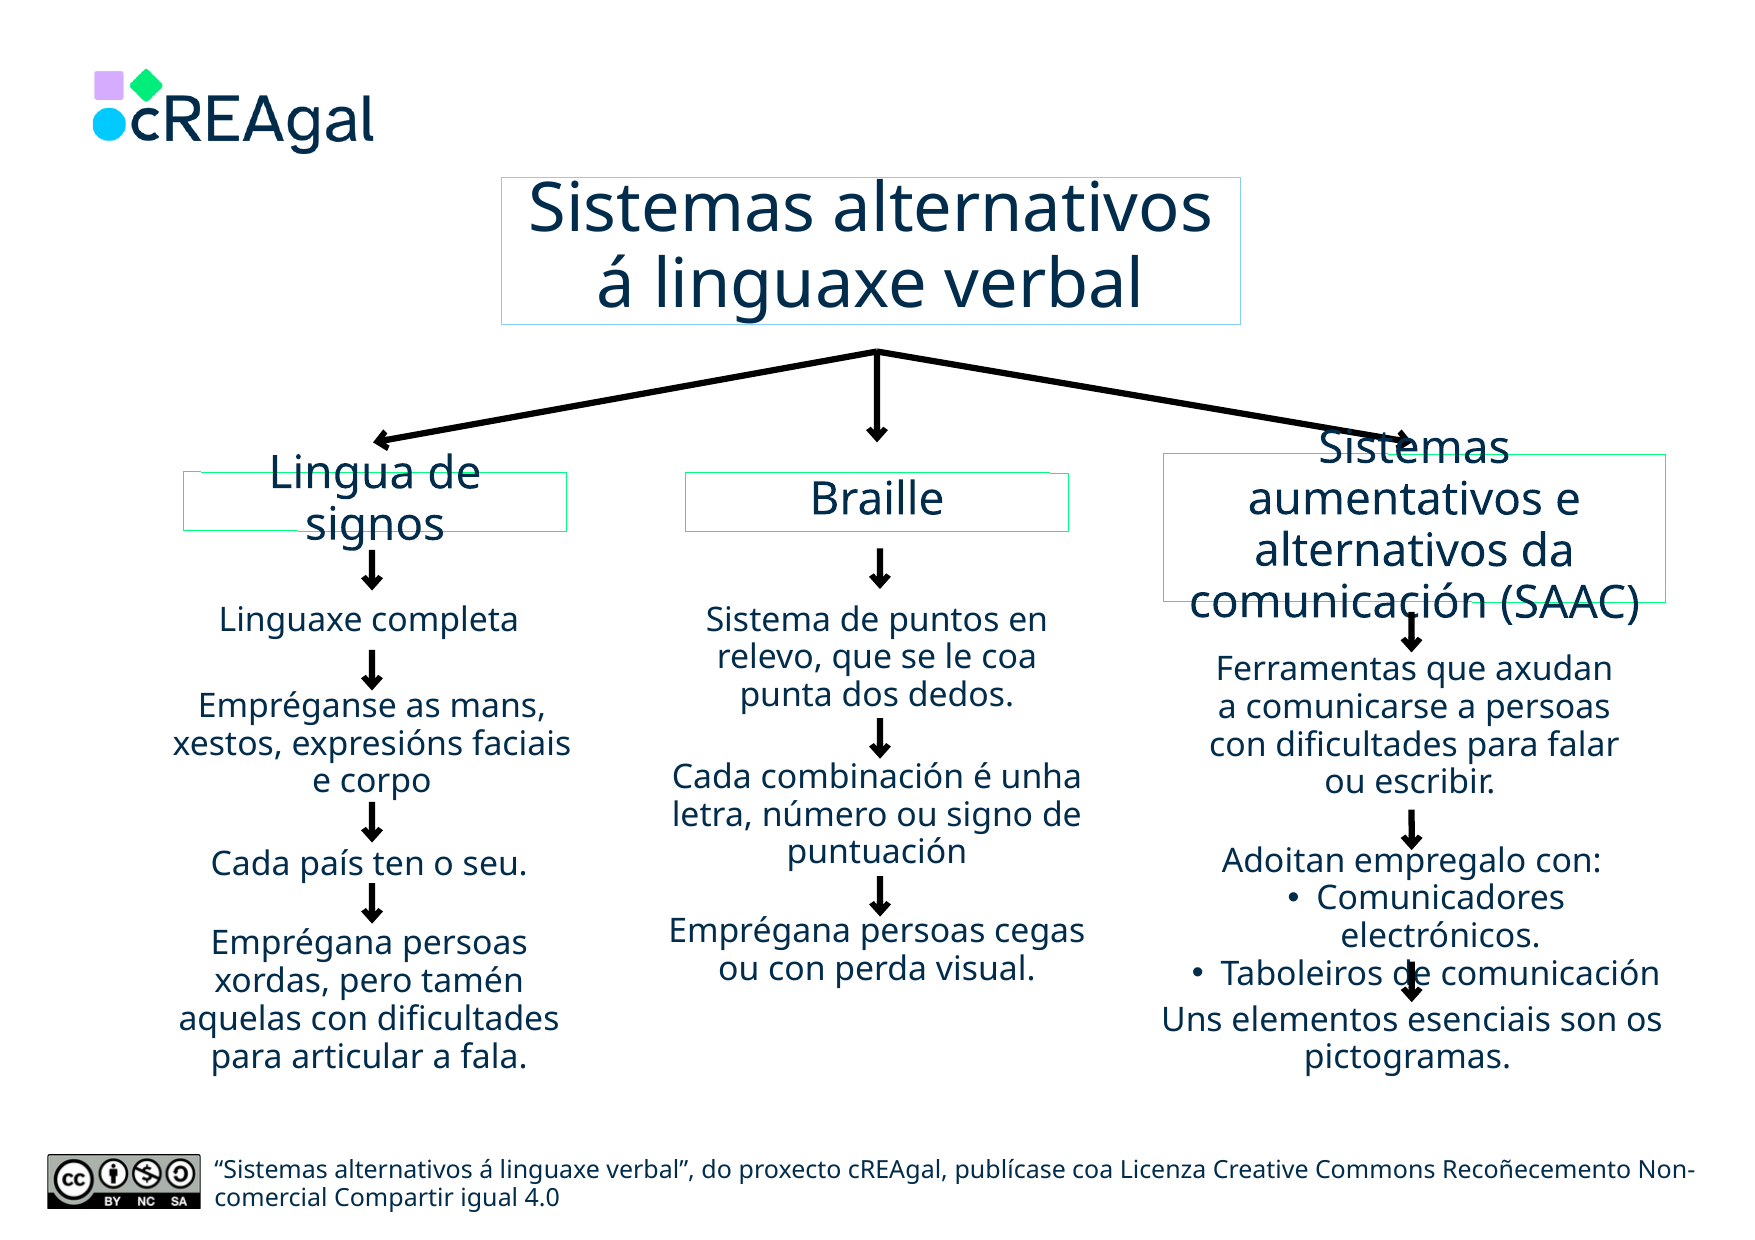

Sistemas alternativos á linguaxe verbal
Sistemas aumentativos e alternativos da comunicación (SAAC)
Lingua de signos
Braille
Linguaxe completa
Sistema de puntos en relevo, que se le coa punta dos dedos.
Ferramentas que axudan a comunicarse a persoas con dificultades para falar ou escribir.
Empréganse as mans, xestos, expresións faciais e corpo
Cada combinación é unha letra, número ou signo de puntuación
Adoitan empregalo con:
Comunicadores electrónicos.
Taboleiros de comunicación
Cada país ten o seu.
Emprégana persoas cegas ou con perda visual.
Emprégana persoas xordas, pero tamén aquelas con dificultades para articular a fala.
Uns elementos esenciais son os pictogramas.
“Sistemas alternativos á linguaxe verbal”, do proxecto cREAgal, publícase coa Licenza Creative Commons Recoñecemento Non-comercial Compartir igual 4.0